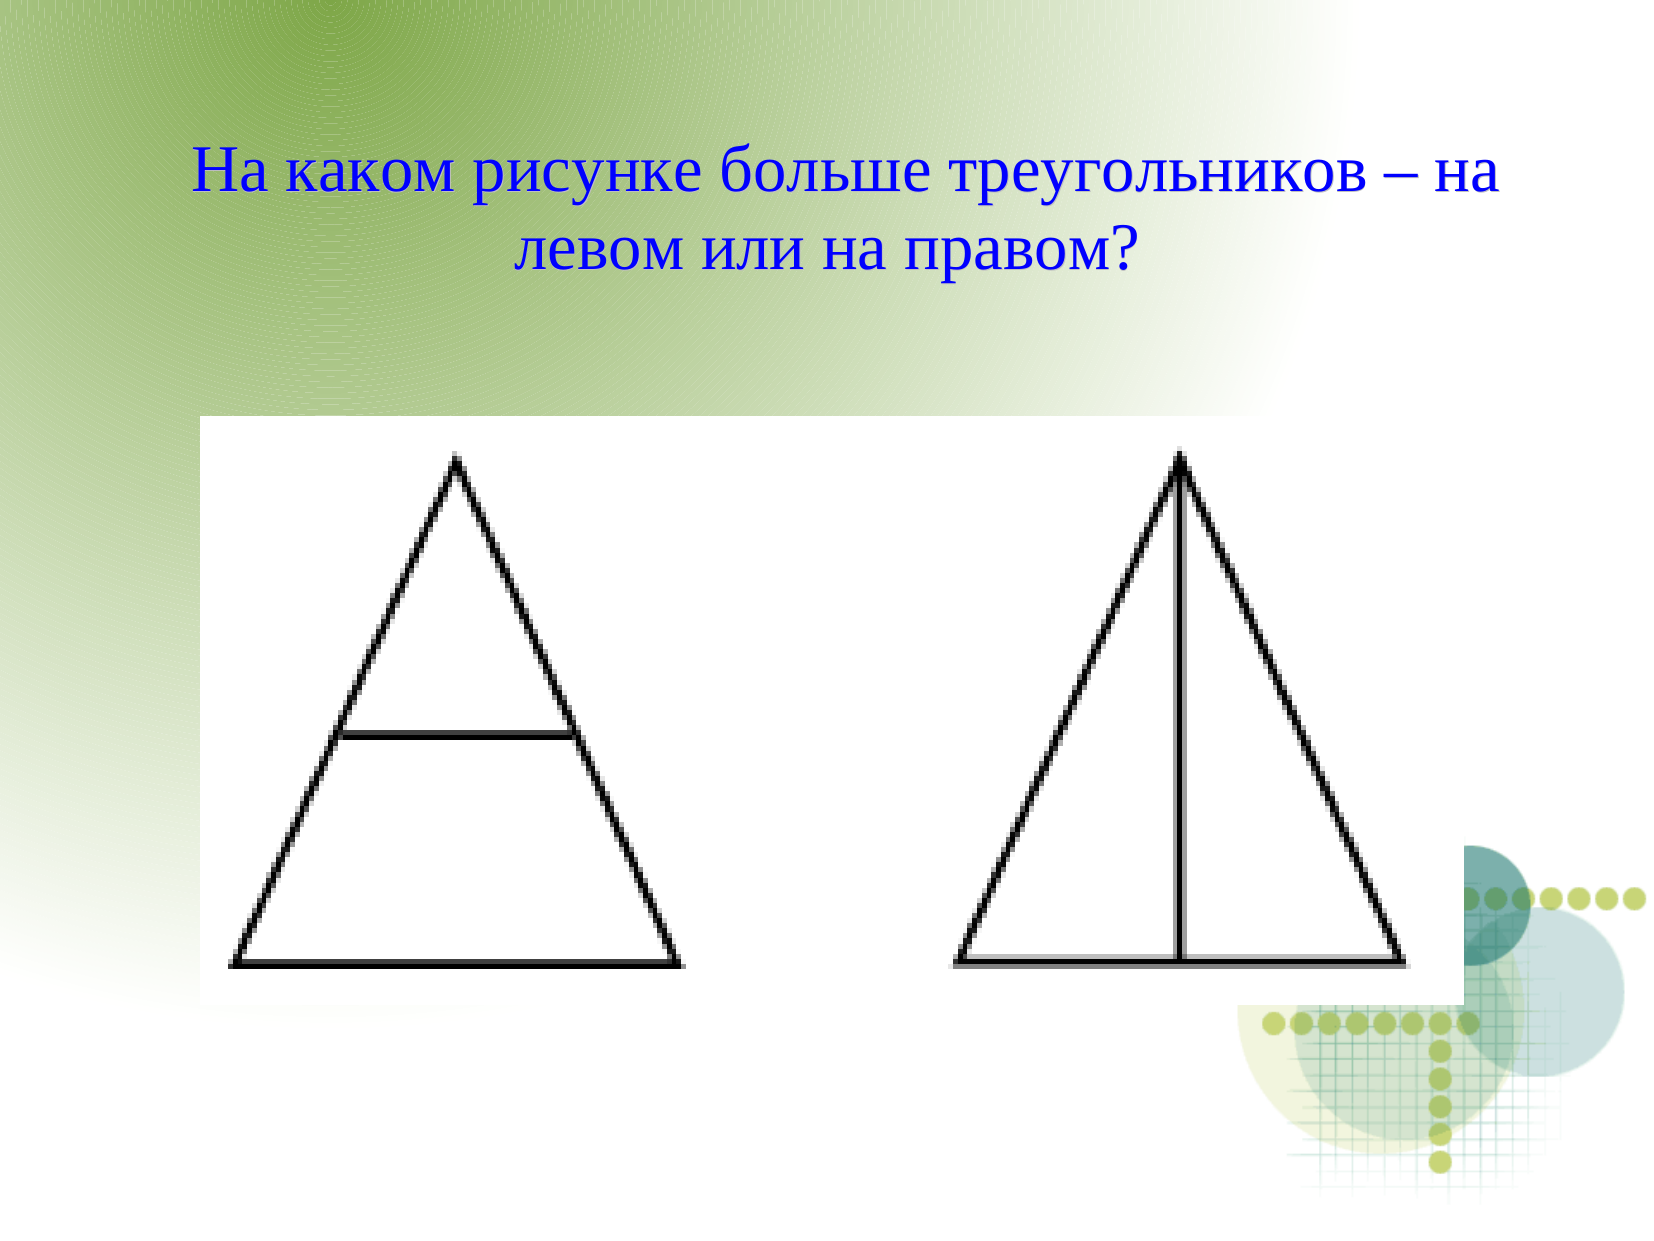

# На каком рисунке больше треугольников – на левом или на правом?